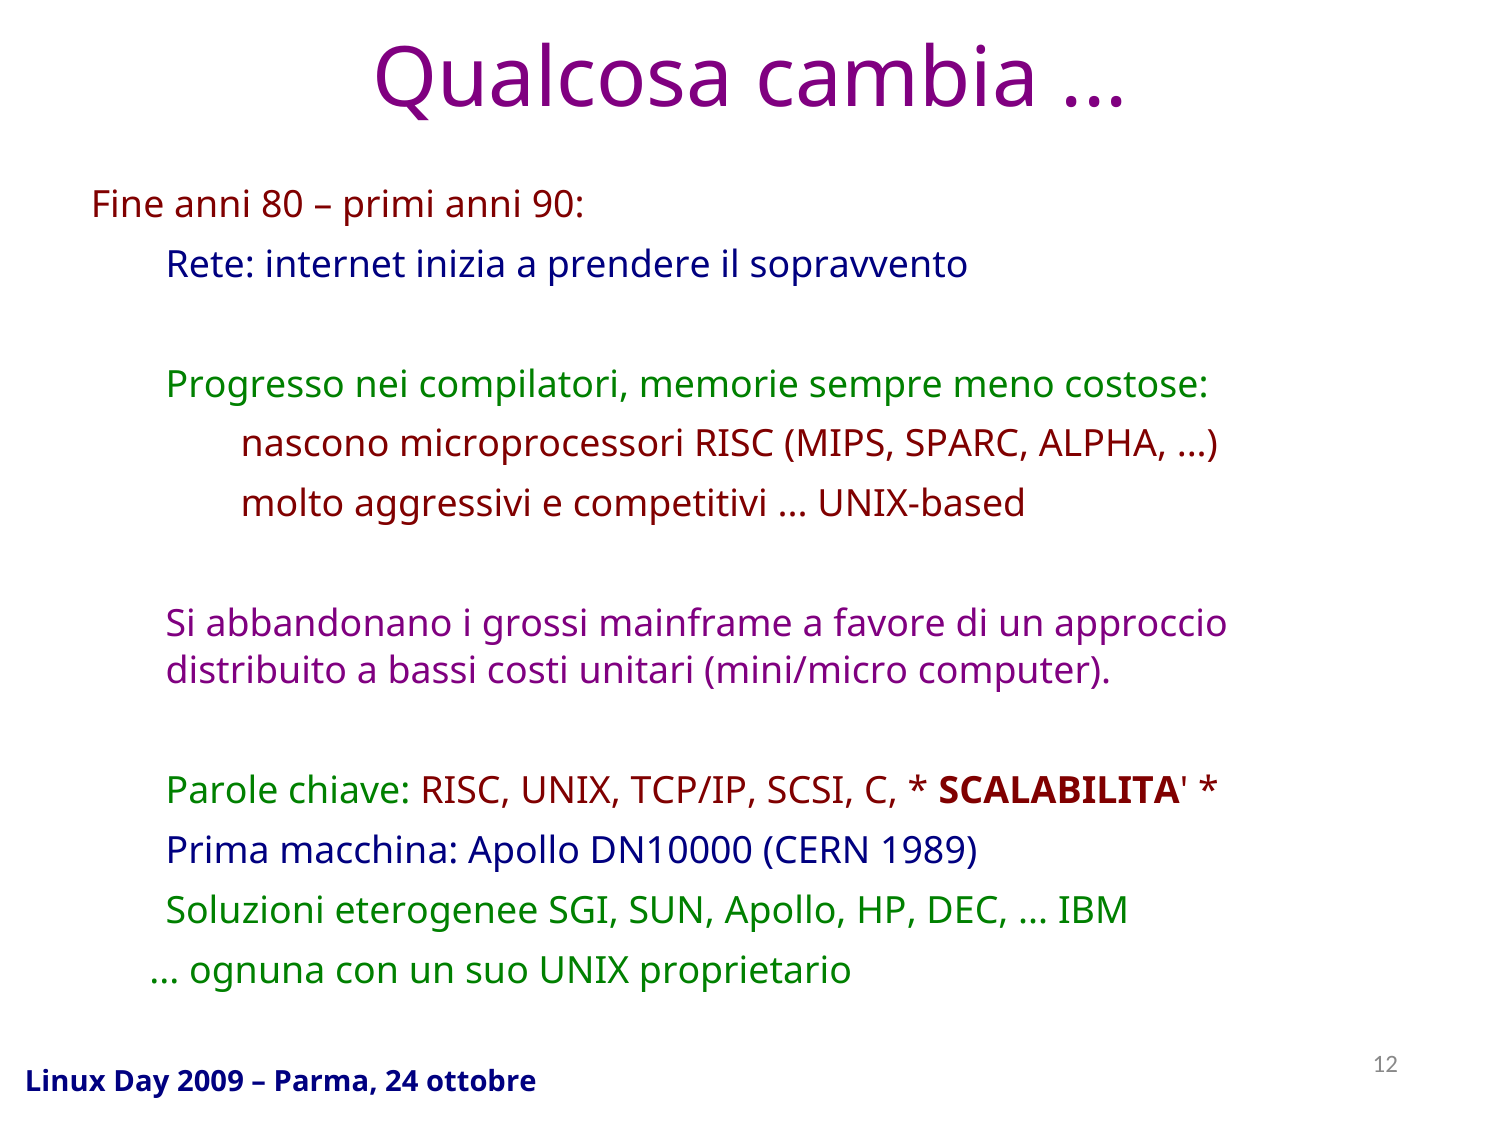

Qualcosa cambia ...
# Fine anni 80 – primi anni 90:
	Rete: internet inizia a prendere il sopravvento
	Progresso nei compilatori, memorie sempre meno costose:
		nascono microprocessori RISC (MIPS, SPARC, ALPHA, ...)‏
		molto aggressivi e competitivi ... UNIX-based
	Si abbandonano i grossi mainframe a favore di un approccio distribuito a bassi costi unitari (mini/micro computer).
	Parole chiave: RISC, UNIX, TCP/IP, SCSI, C, * SCALABILITA' *
	Prima macchina: Apollo DN10000 (CERN 1989)‏
	Soluzioni eterogenee SGI, SUN, Apollo, HP, DEC, ... IBM
 ... ognuna con un suo UNIX proprietario
12